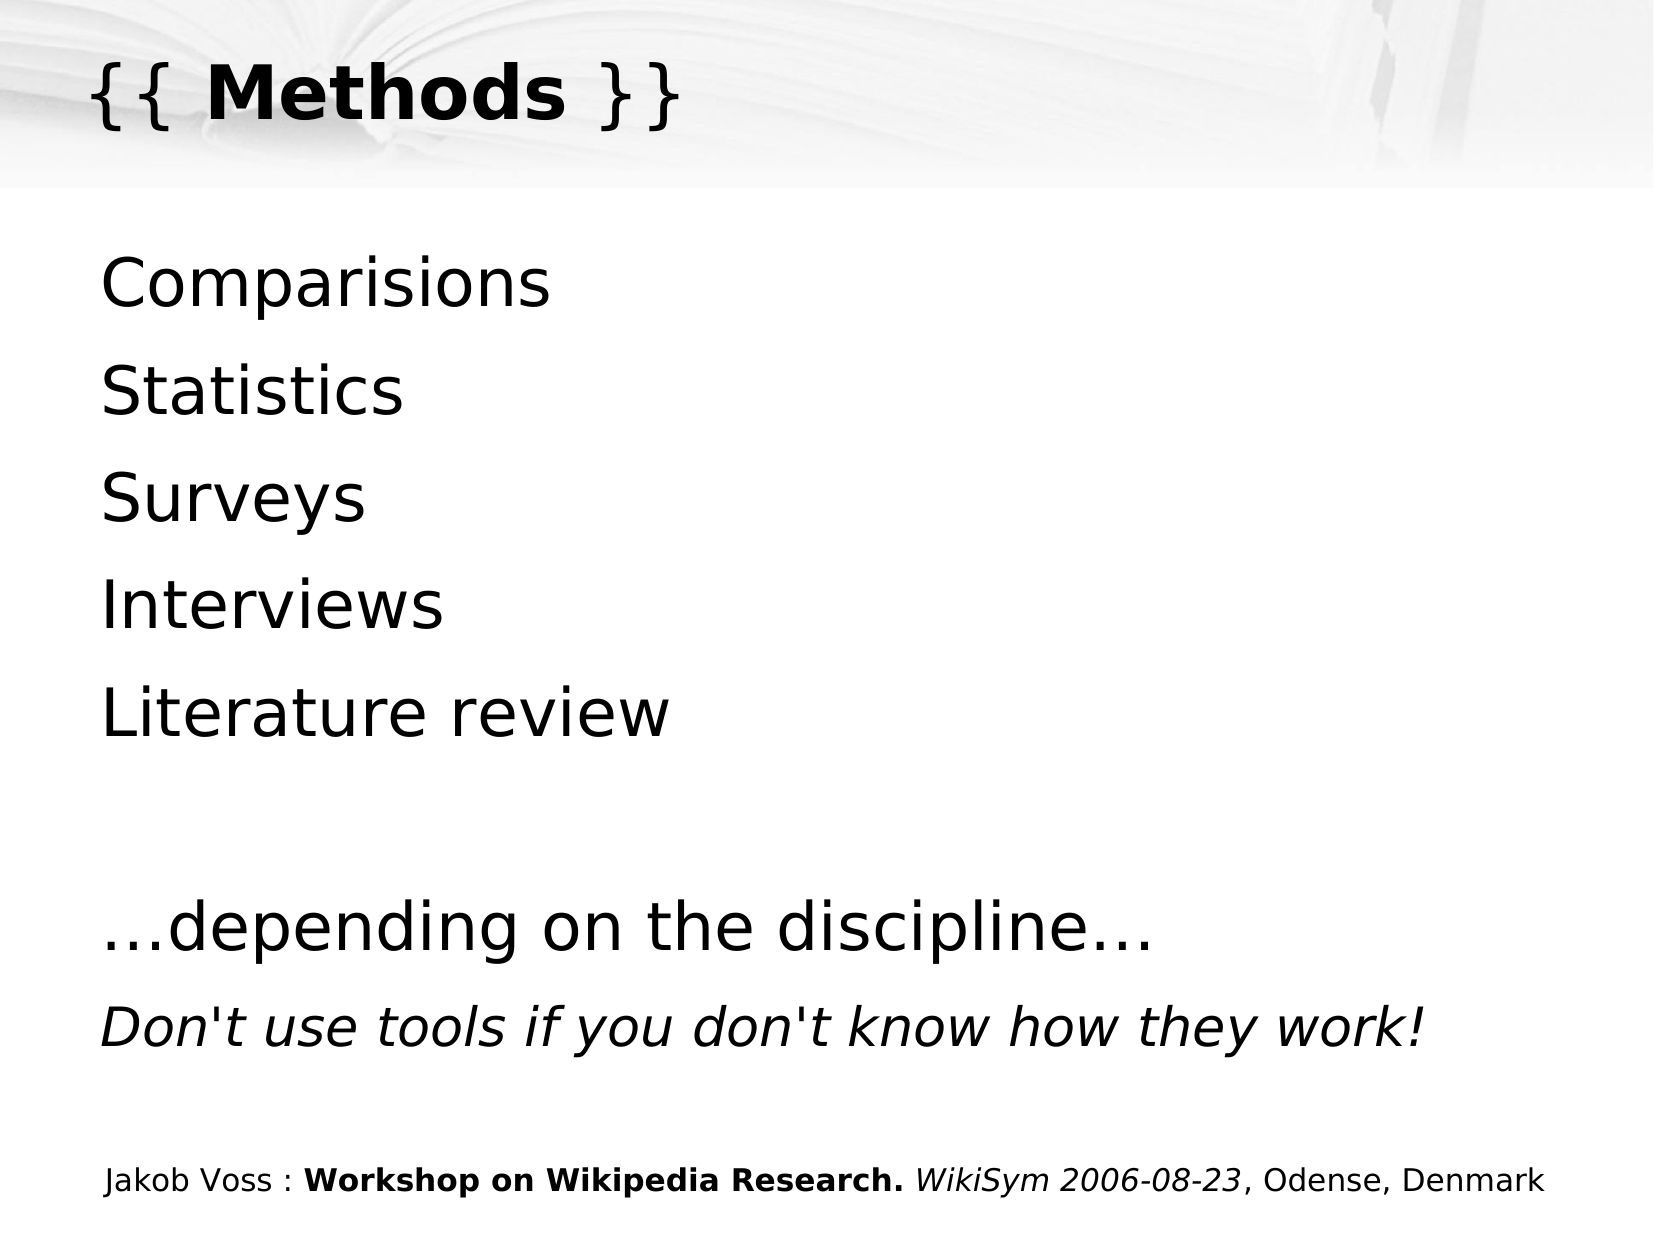

# {{ Methods }}
Comparisions
Statistics
Surveys
Interviews
Literature review
…depending on the discipline…
Don't use tools if you don't know how they work!